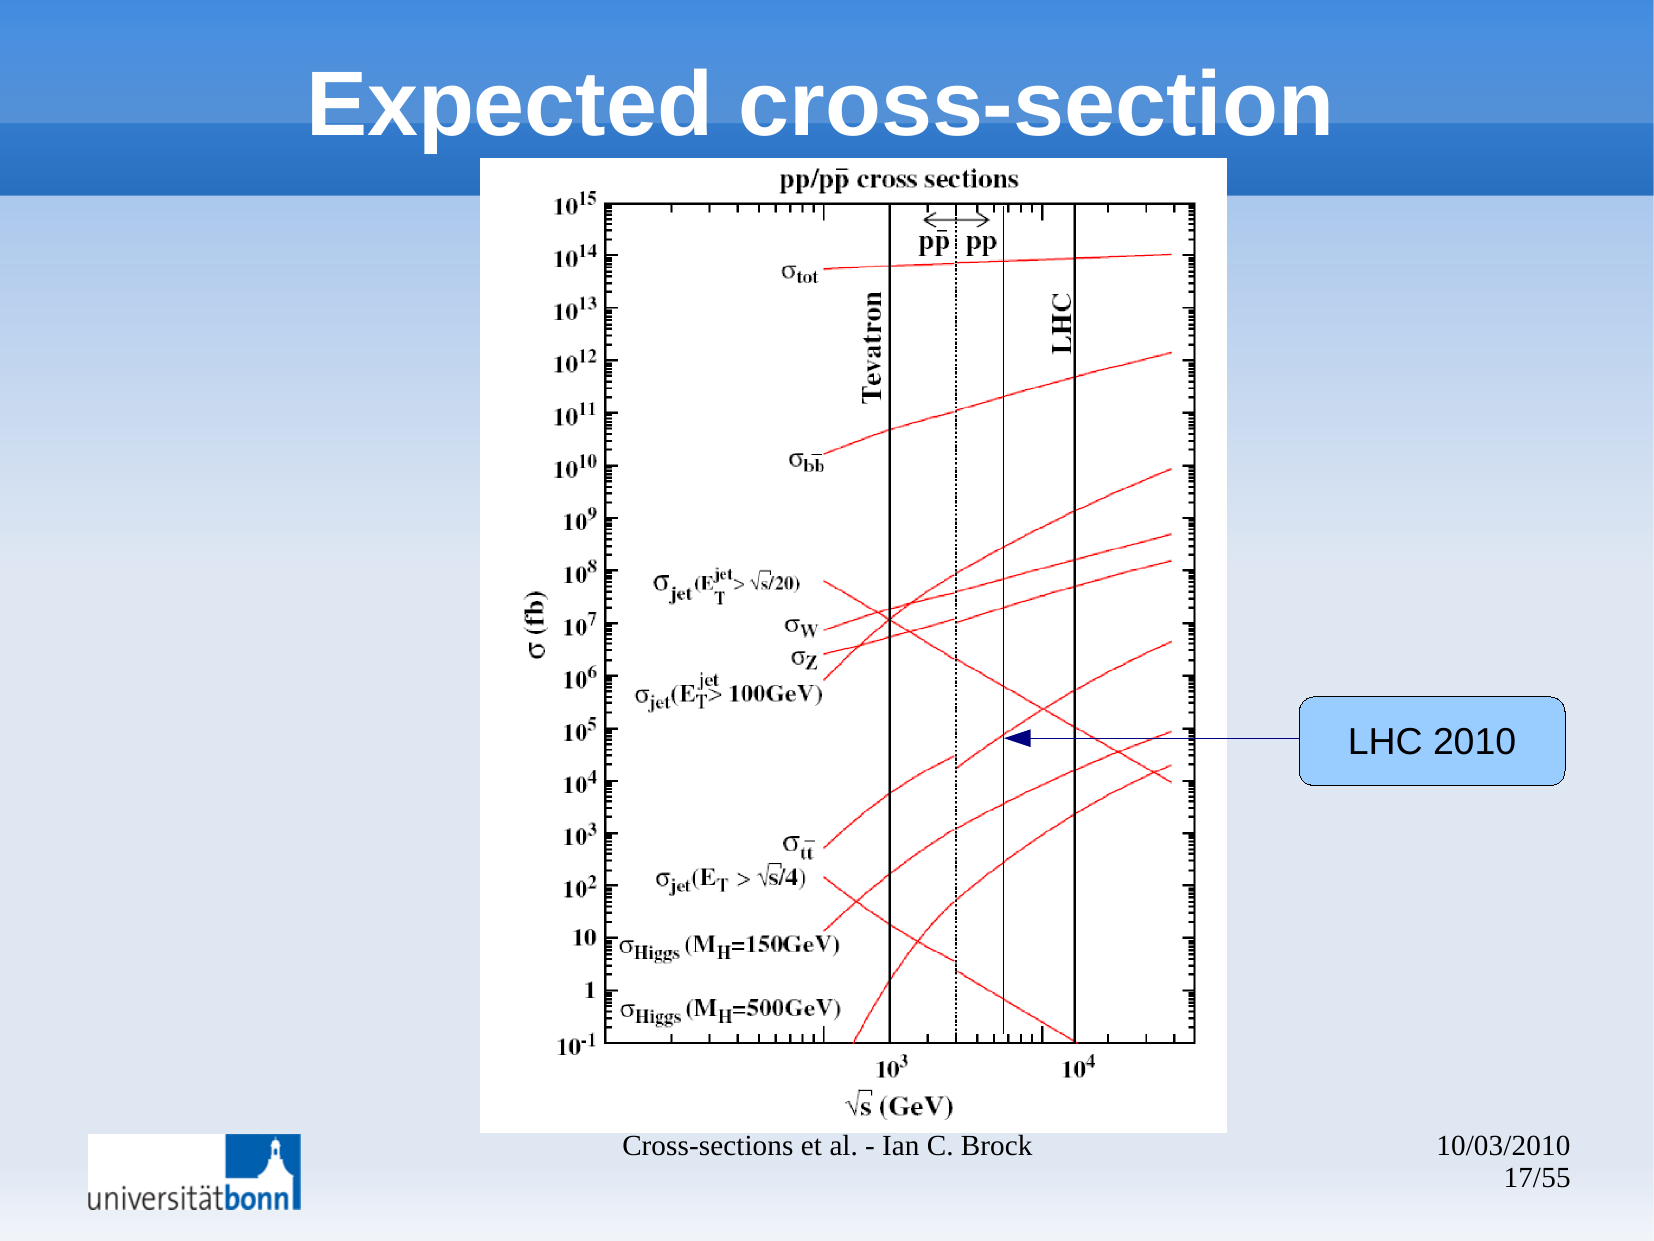

# Expected cross-section
LHC 2010
Cross-sections et al. - Ian C. Brock
17